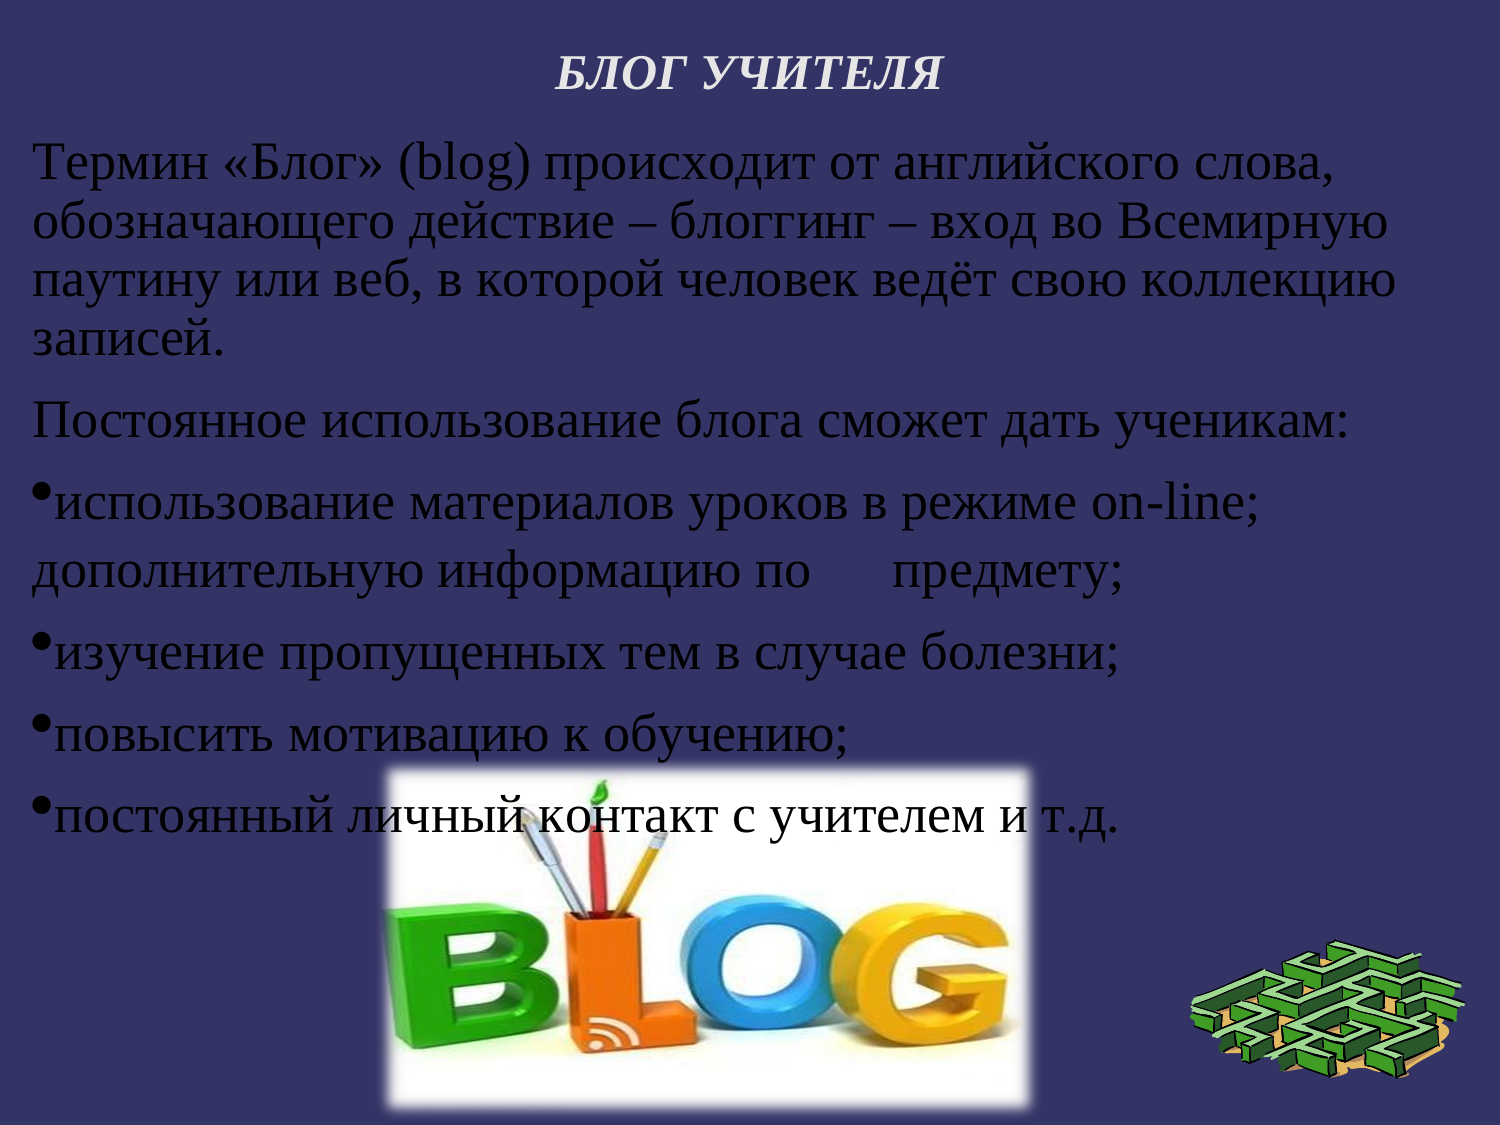

# БЛОГ УЧИТЕЛЯ
Термин «Блог» (blog) происходит от английского слова, обозначающего действие – блоггинг – вход во Всемирную паутину или веб, в которой человек ведёт свою коллекцию записей.
Постоянное использование блога сможет дать ученикам:
использование материалов уроков в режиме on-line; дополнительную информацию по предмету;
изучение пропущенных тем в случае болезни;
повысить мотивацию к обучению;
постоянный личный контакт с учителем и т.д.